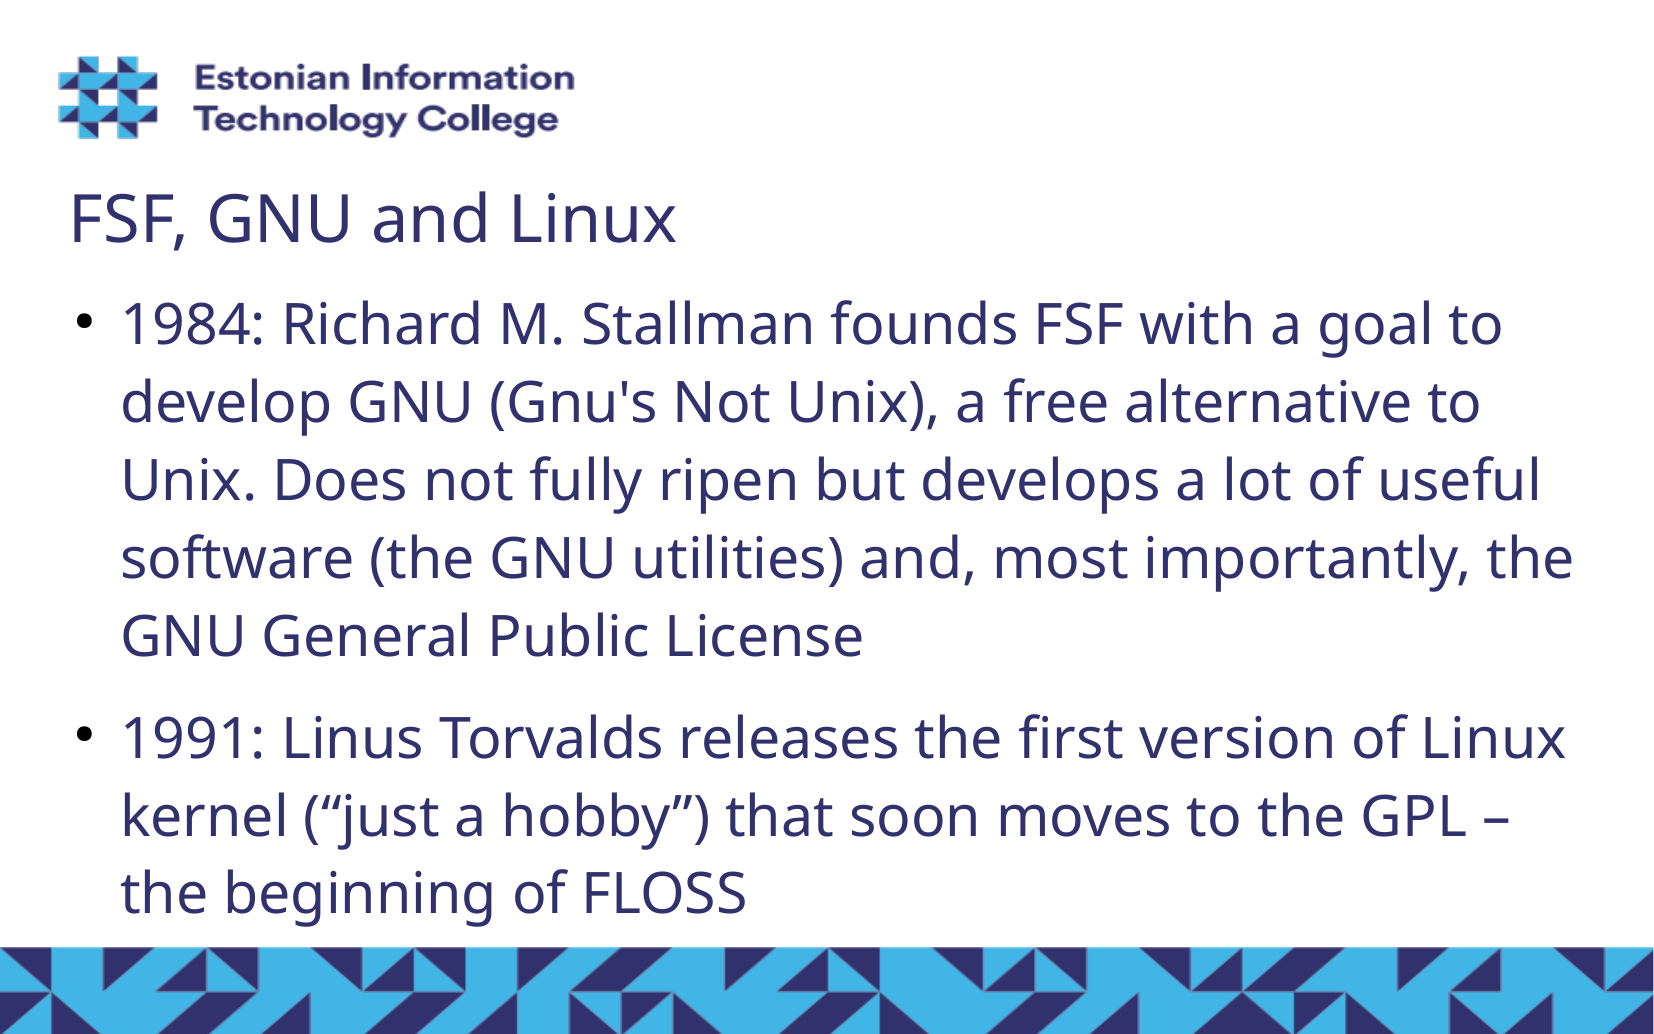

# FSF, GNU and Linux
1984: Richard M. Stallman founds FSF with a goal to develop GNU (Gnu's Not Unix), a free alternative to Unix. Does not fully ripen but develops a lot of useful software (the GNU utilities) and, most importantly, the GNU General Public License
1991: Linus Torvalds releases the first version of Linux kernel (“just a hobby”) that soon moves to the GPL – the beginning of FLOSS